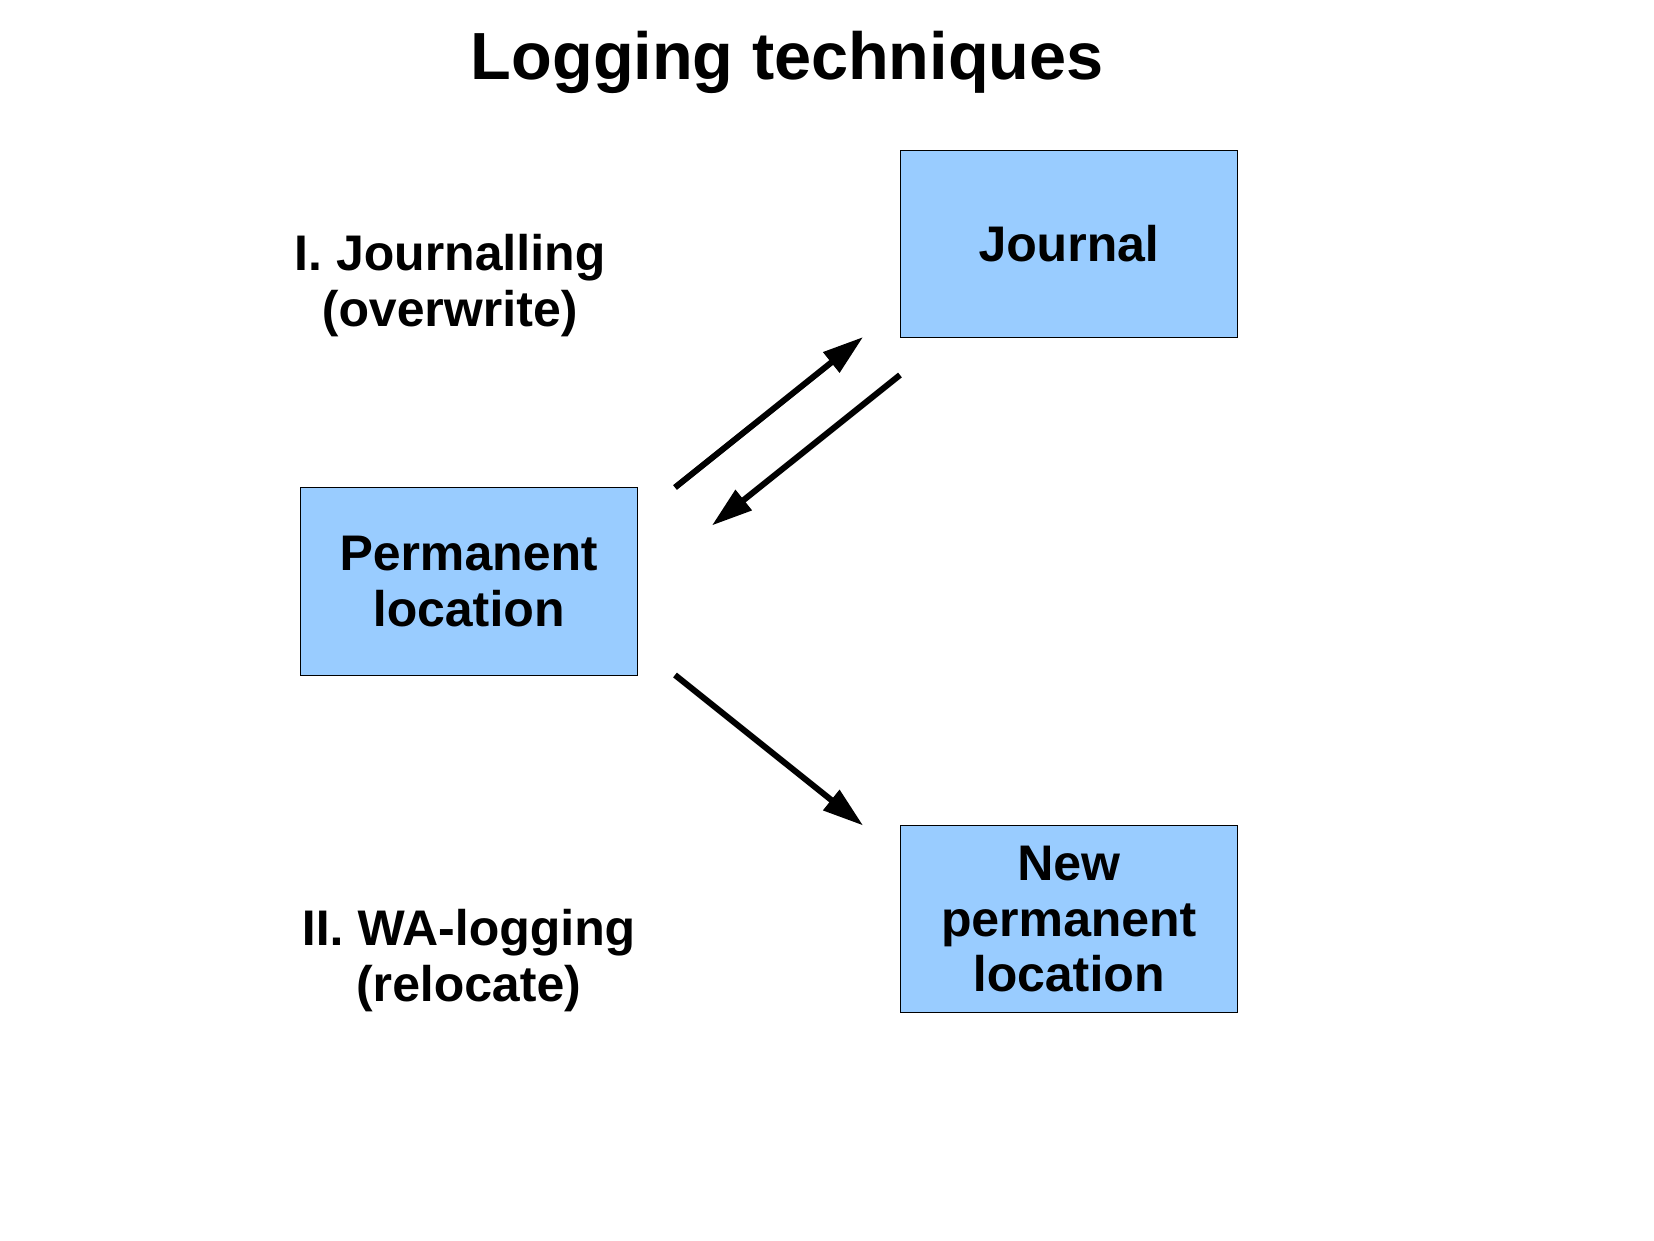

Logging techniques
Journal
I. Journalling
(overwrite)
Permanent
location
New
permanent
location
II. WA-logging
(relocate)